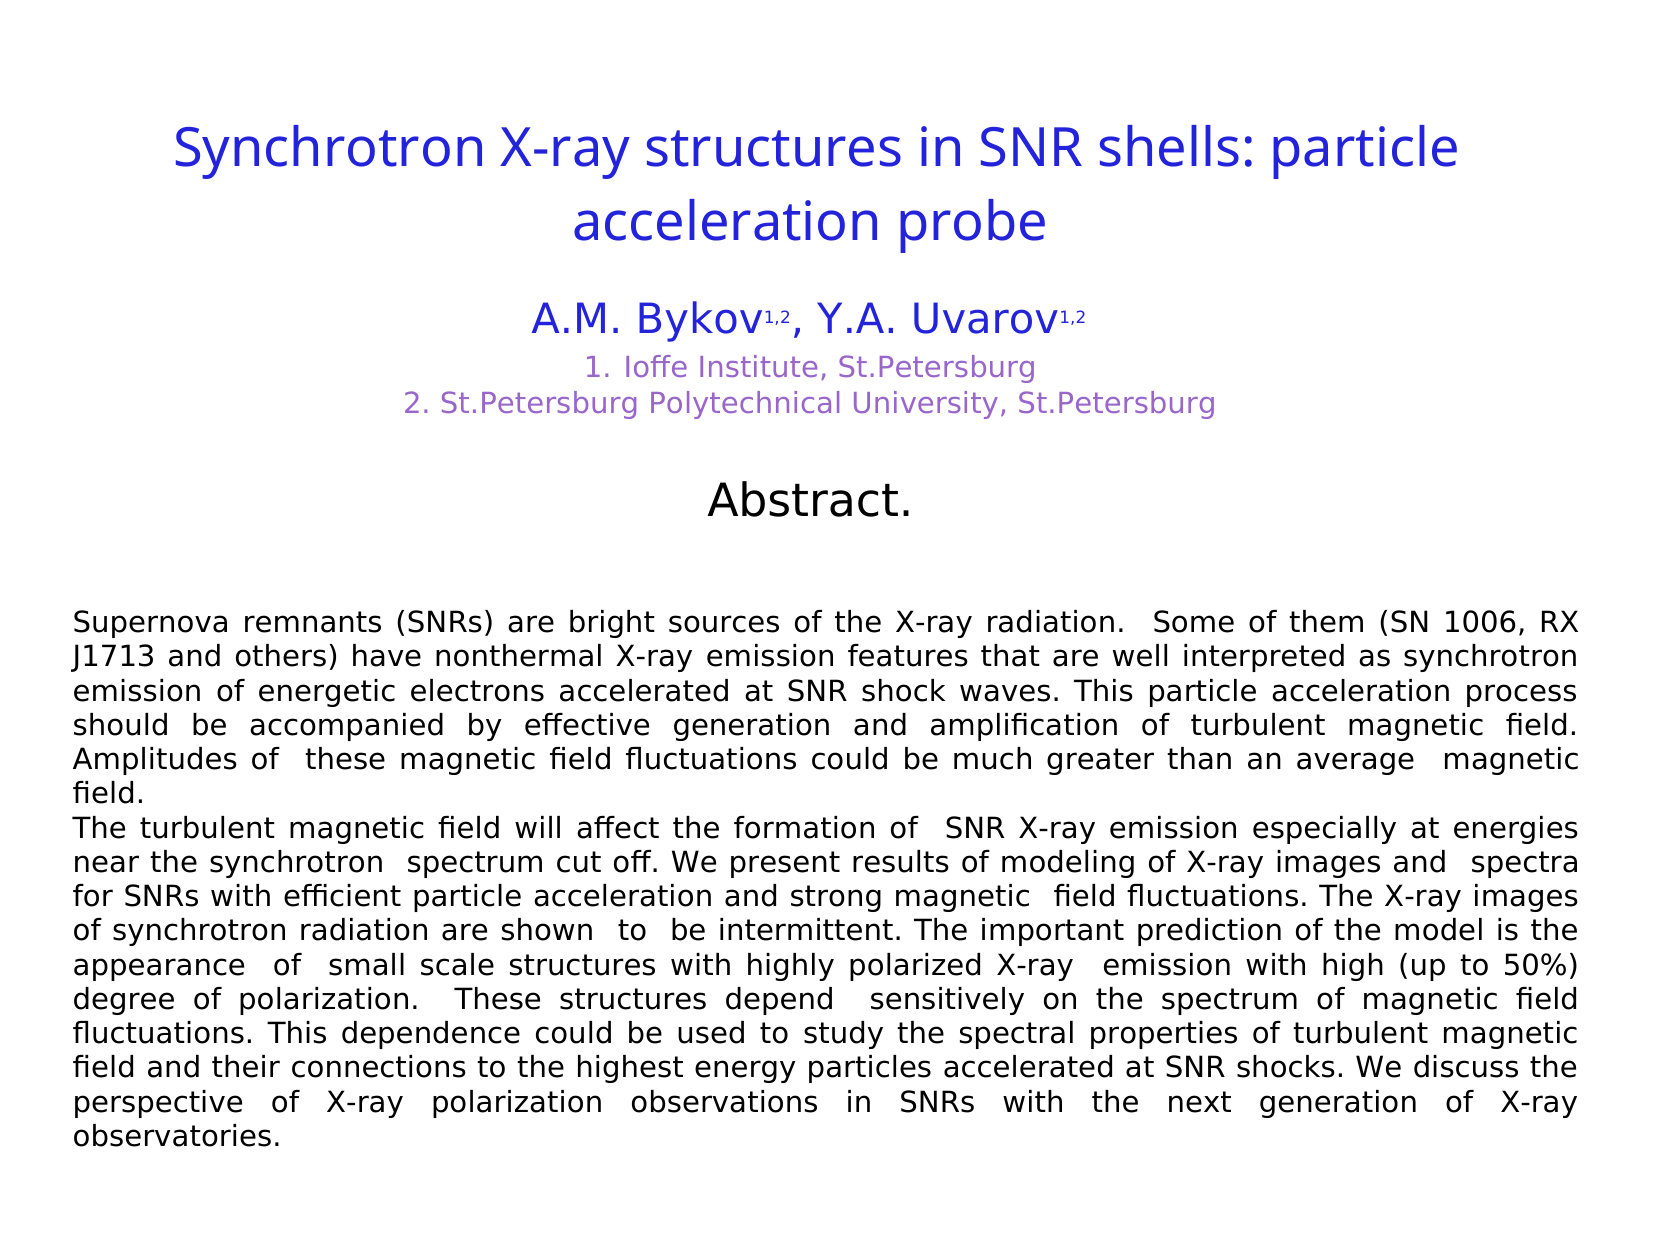

# Synchrotron X-ray structures in SNR shells: particle acceleration probe A.M. Bykov1,2, Y.A. Uvarov1,2 1. Ioffe Institute, St.Petersburg 2. St.Petersburg Polytechnical University, St.Petersburg Abstract.
Supernova remnants (SNRs) are bright sources of the X-ray radiation. Some of them (SN 1006, RX J1713 and others) have nonthermal X-ray emission features that are well interpreted as synchrotron emission of energetic electrons accelerated at SNR shock waves. This particle acceleration process should be accompanied by effective generation and amplification of turbulent magnetic field. Amplitudes of these magnetic field fluctuations could be much greater than an average magnetic field.
The turbulent magnetic field will affect the formation of SNR X-ray emission especially at energies near the synchrotron spectrum cut off. We present results of modeling of X-ray images and spectra for SNRs with efficient particle acceleration and strong magnetic field fluctuations. The X-ray images of synchrotron radiation are shown to be intermittent. The important prediction of the model is the appearance of small scale structures with highly polarized X-ray emission with high (up to 50%) degree of polarization. These structures depend sensitively on the spectrum of magnetic field fluctuations. This dependence could be used to study the spectral properties of turbulent magnetic field and their connections to the highest energy particles accelerated at SNR shocks. We discuss the perspective of X-ray polarization observations in SNRs with the next generation of X-ray observatories.